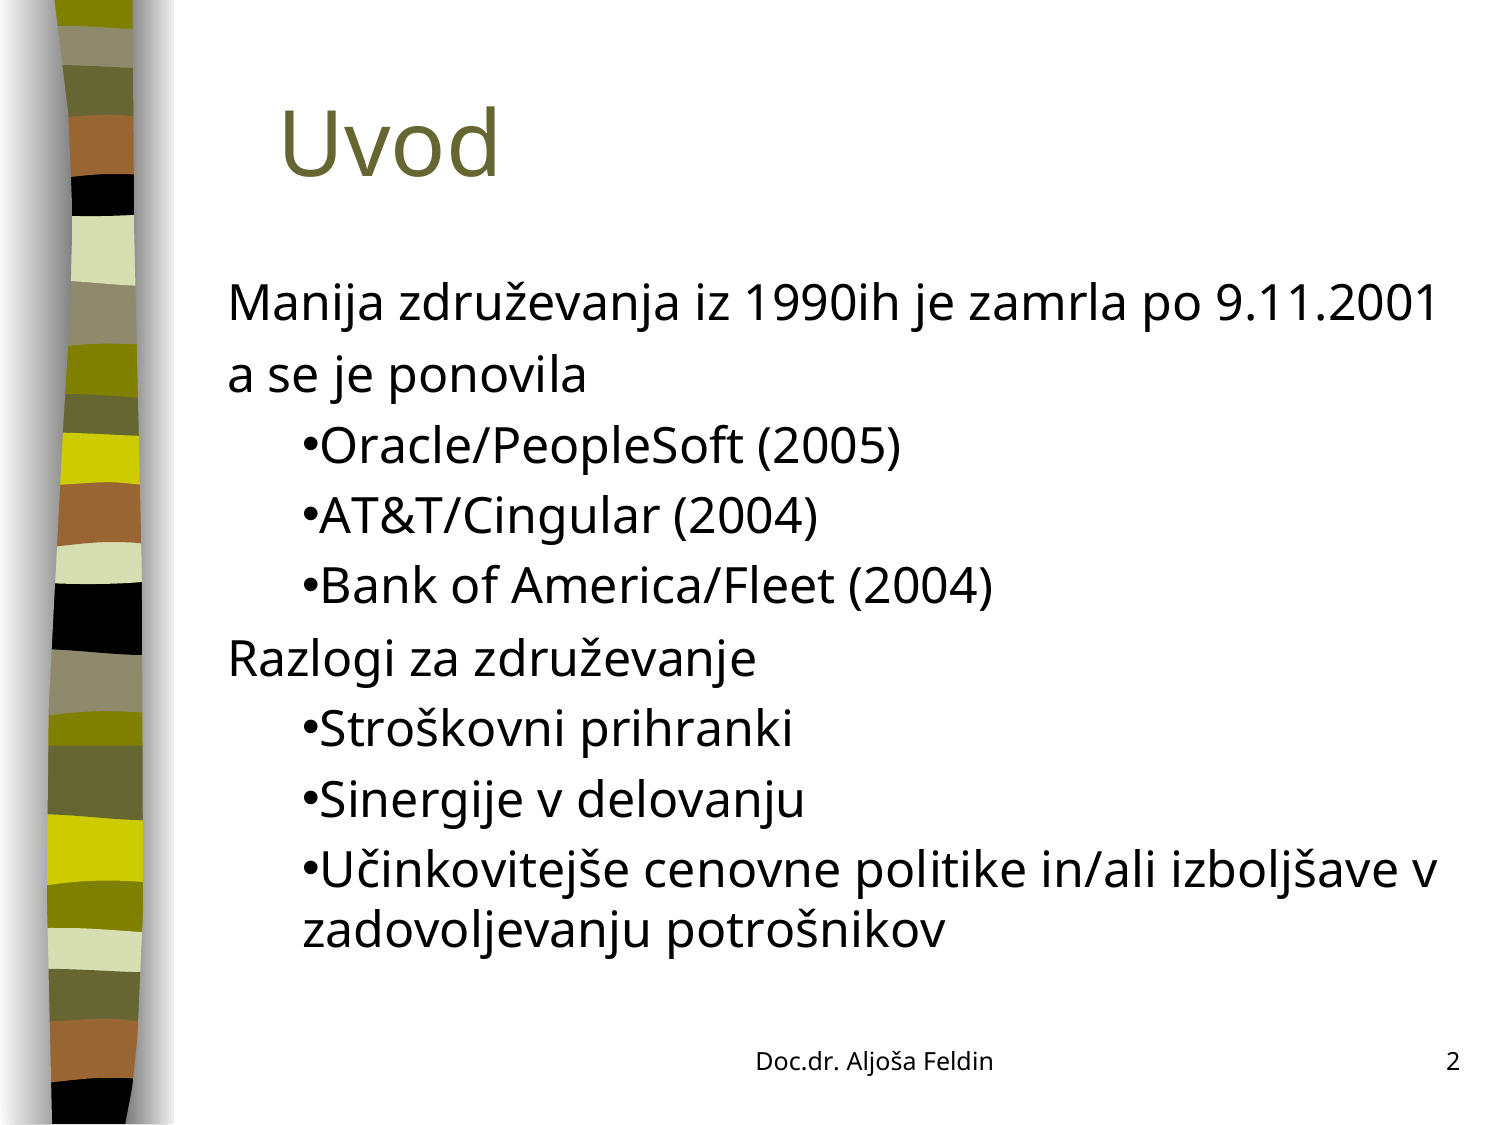

Uvod
Manija združevanja iz 1990ih je zamrla po 9.11.2001
a se je ponovila
Oracle/PeopleSoft (2005)
AT&T/Cingular (2004)
Bank of America/Fleet (2004)
Razlogi za združevanje
Stroškovni prihranki
Sinergije v delovanju
Učinkovitejše cenovne politike in/ali izboljšave v zadovoljevanju potrošnikov
Doc.dr. Aljoša Feldin